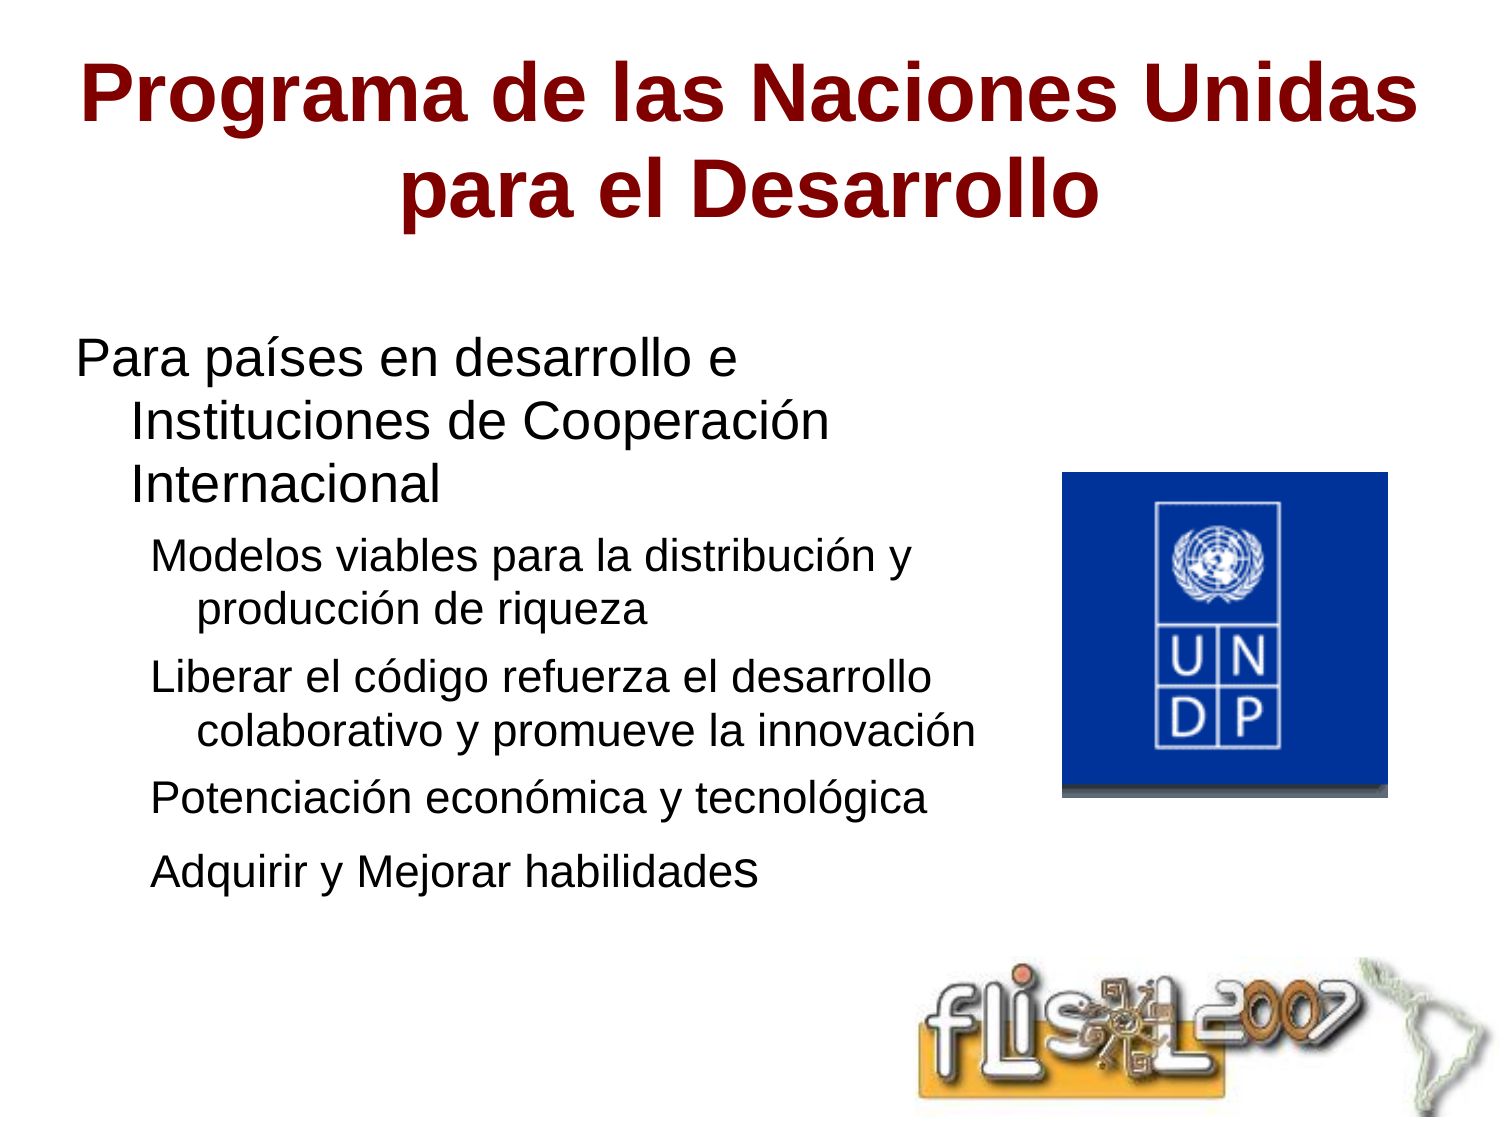

# Programa de las Naciones Unidas para el Desarrollo
Para países en desarrollo e Instituciones de Cooperación Internacional
Modelos viables para la distribución y producción de riqueza
Liberar el código refuerza el desarrollo colaborativo y promueve la innovación
Potenciación económica y tecnológica
Adquirir y Mejorar habilidades